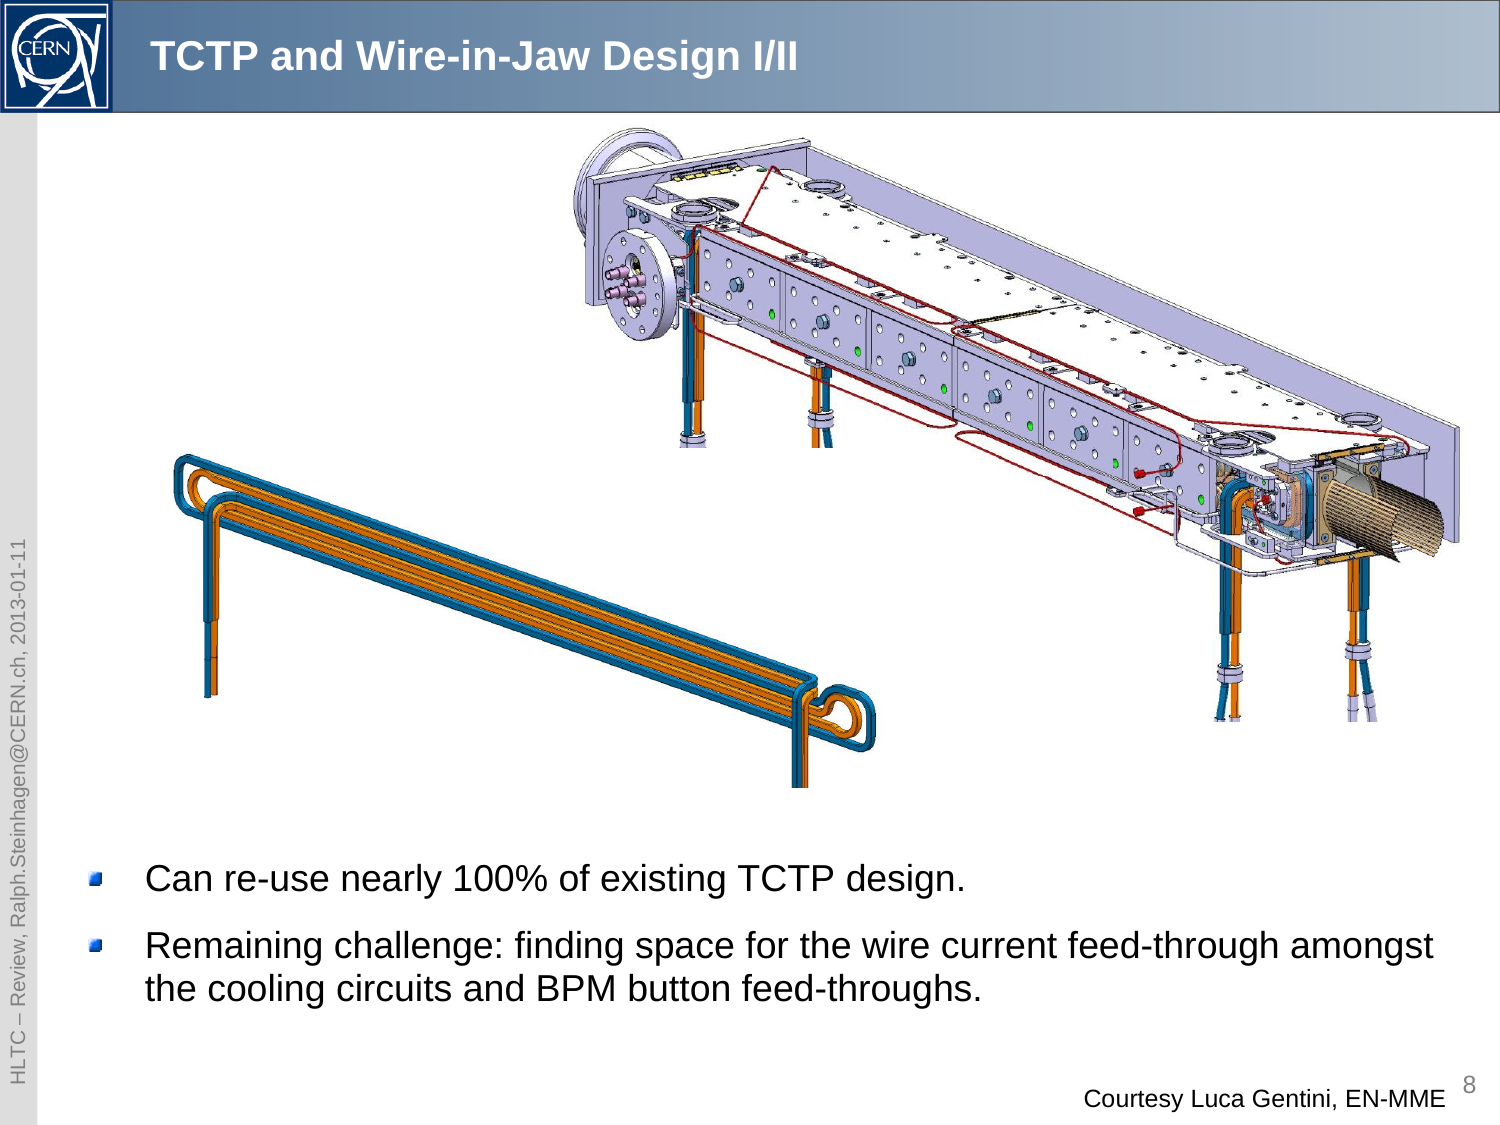

# TCTP and Wire-in-Jaw Design I/II
Can re-use nearly 100% of existing TCTP design.
Remaining challenge: finding space for the wire current feed-through amongst the cooling circuits and BPM button feed-throughs.
Courtesy Luca Gentini, EN-MME